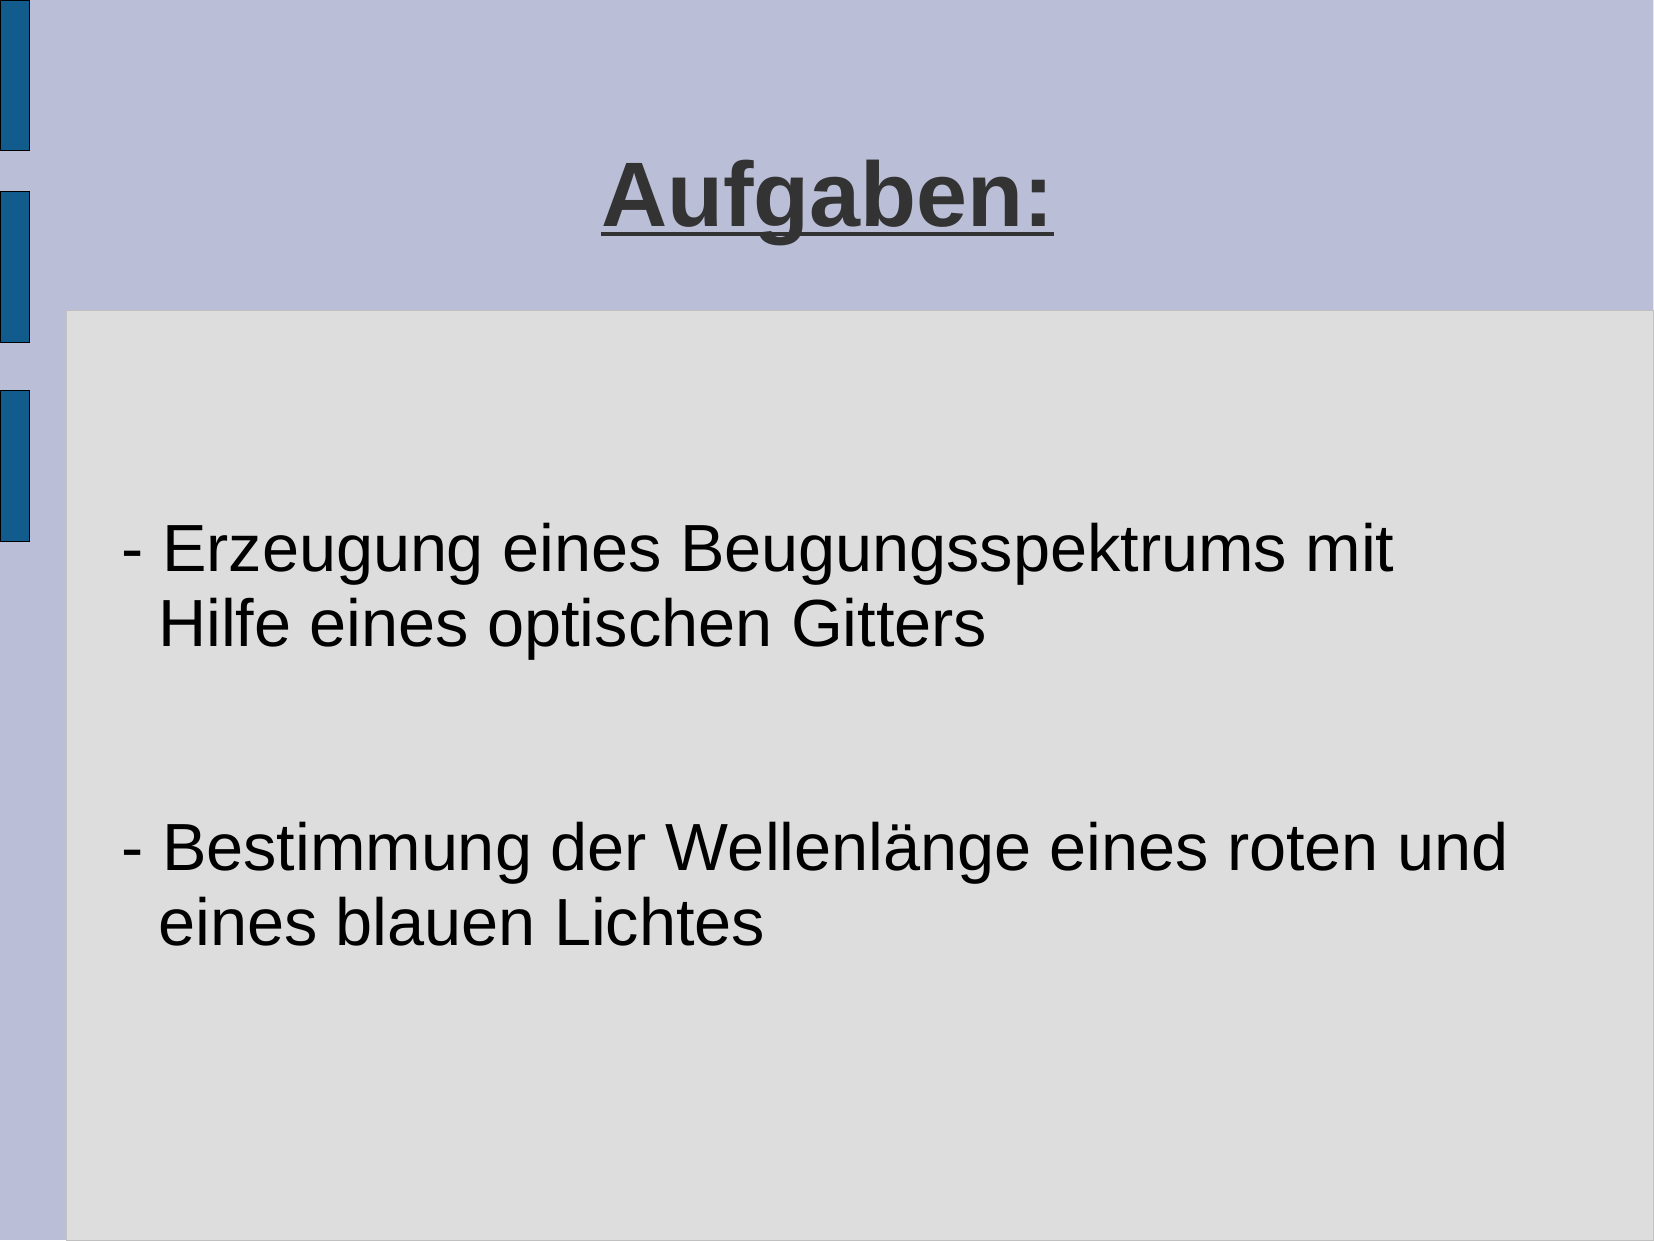

# Aufgaben:
- Erzeugung eines Beugungsspektrums mit Hilfe eines optischen Gitters
- Bestimmung der Wellenlänge eines roten und eines blauen Lichtes